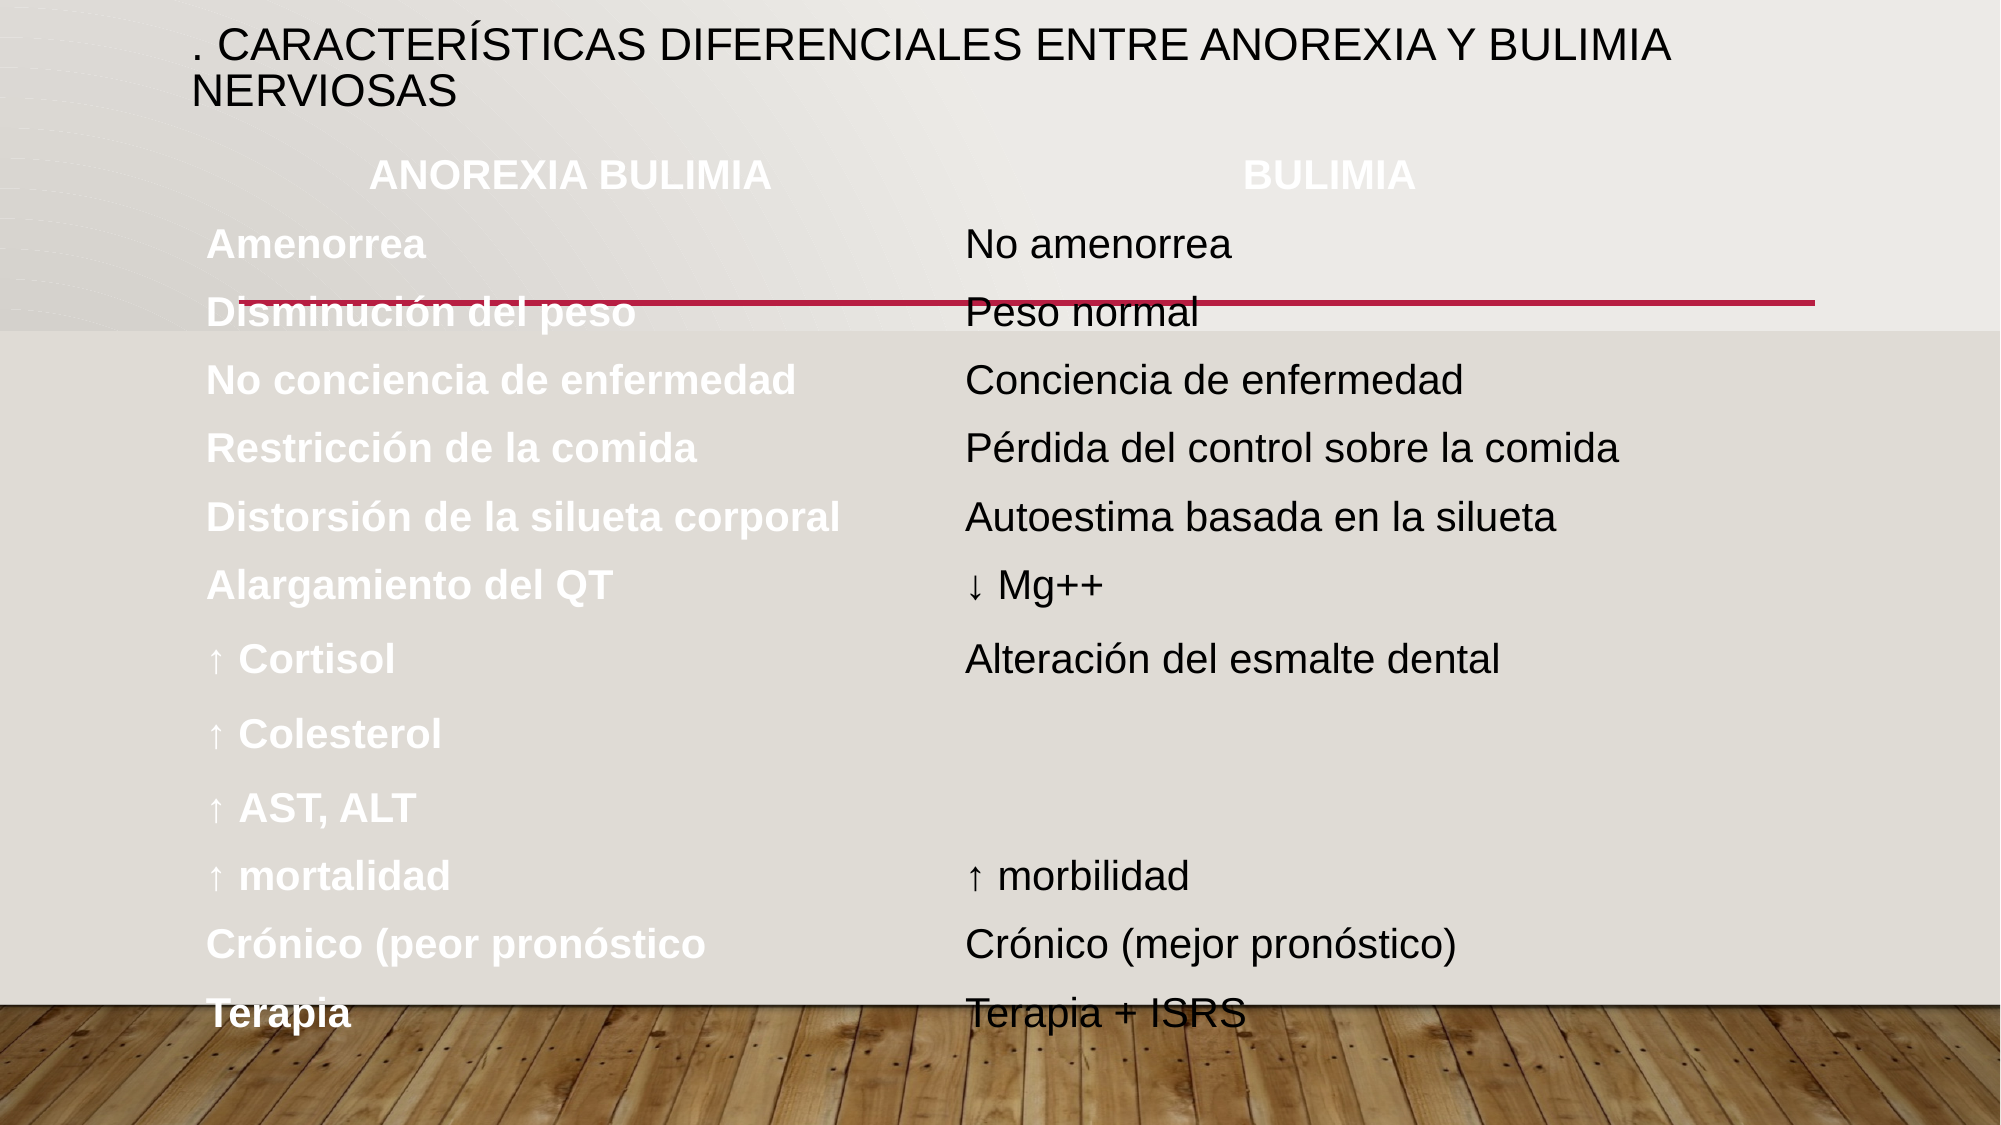

# . Características diferenciales entre anorexia y bulimia nerviosas
| ANOREXIA BULIMIA | BULIMIA |
| --- | --- |
| Amenorrea | No amenorrea |
| Disminución del peso | Peso normal |
| No conciencia de enfermedad | Conciencia de enfermedad |
| Restricción de la comida | Pérdida del control sobre la comida |
| Distorsión de la silueta corporal | Autoestima basada en la silueta |
| Alargamiento del QT ↑ Cortisol ↑ Colesterol ↑ AST, ALT | ↓ Mg++ Alteración del esmalte dental |
| ↑ mortalidad | ↑ morbilidad |
| Crónico (peor pronóstico | Crónico (mejor pronóstico) |
| Terapia | Terapia + ISRS |